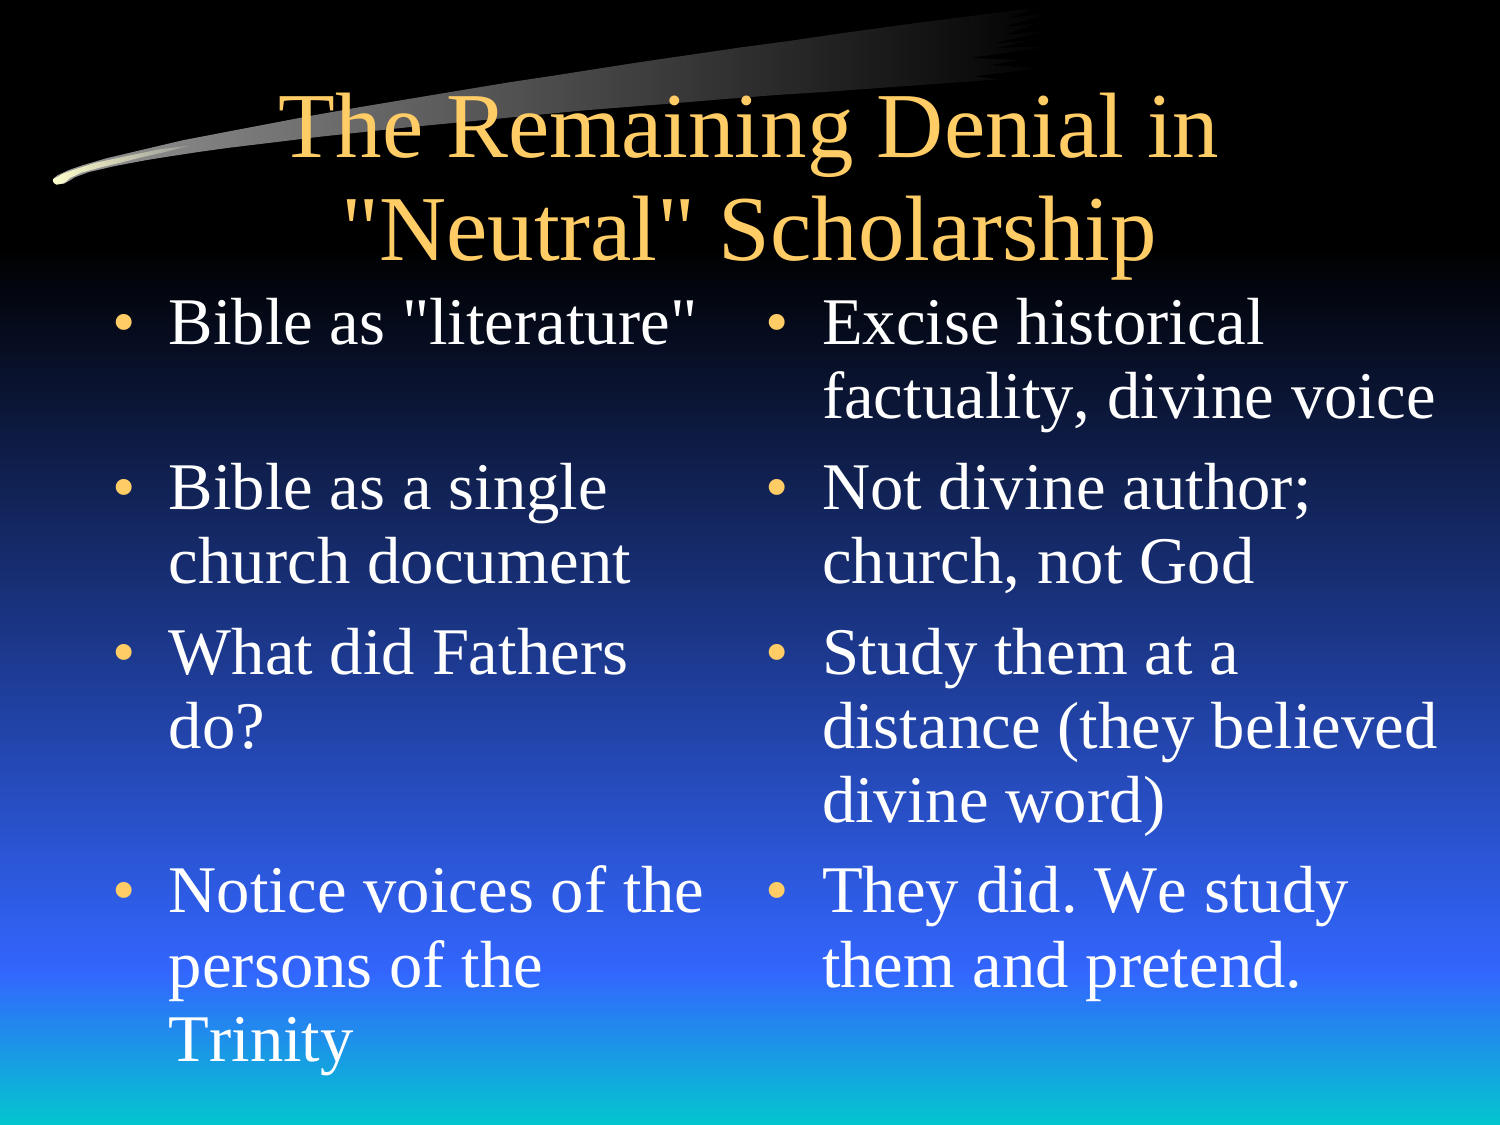

# The Remaining Denial in "Neutral" Scholarship
Bible as "literature"
Bible as a single church document
What did Fathers do?
Notice voices of the persons of the Trinity
Excise historical factuality, divine voice
Not divine author; church, not God
Study them at a distance (they believed divine word)
They did. We study them and pretend.